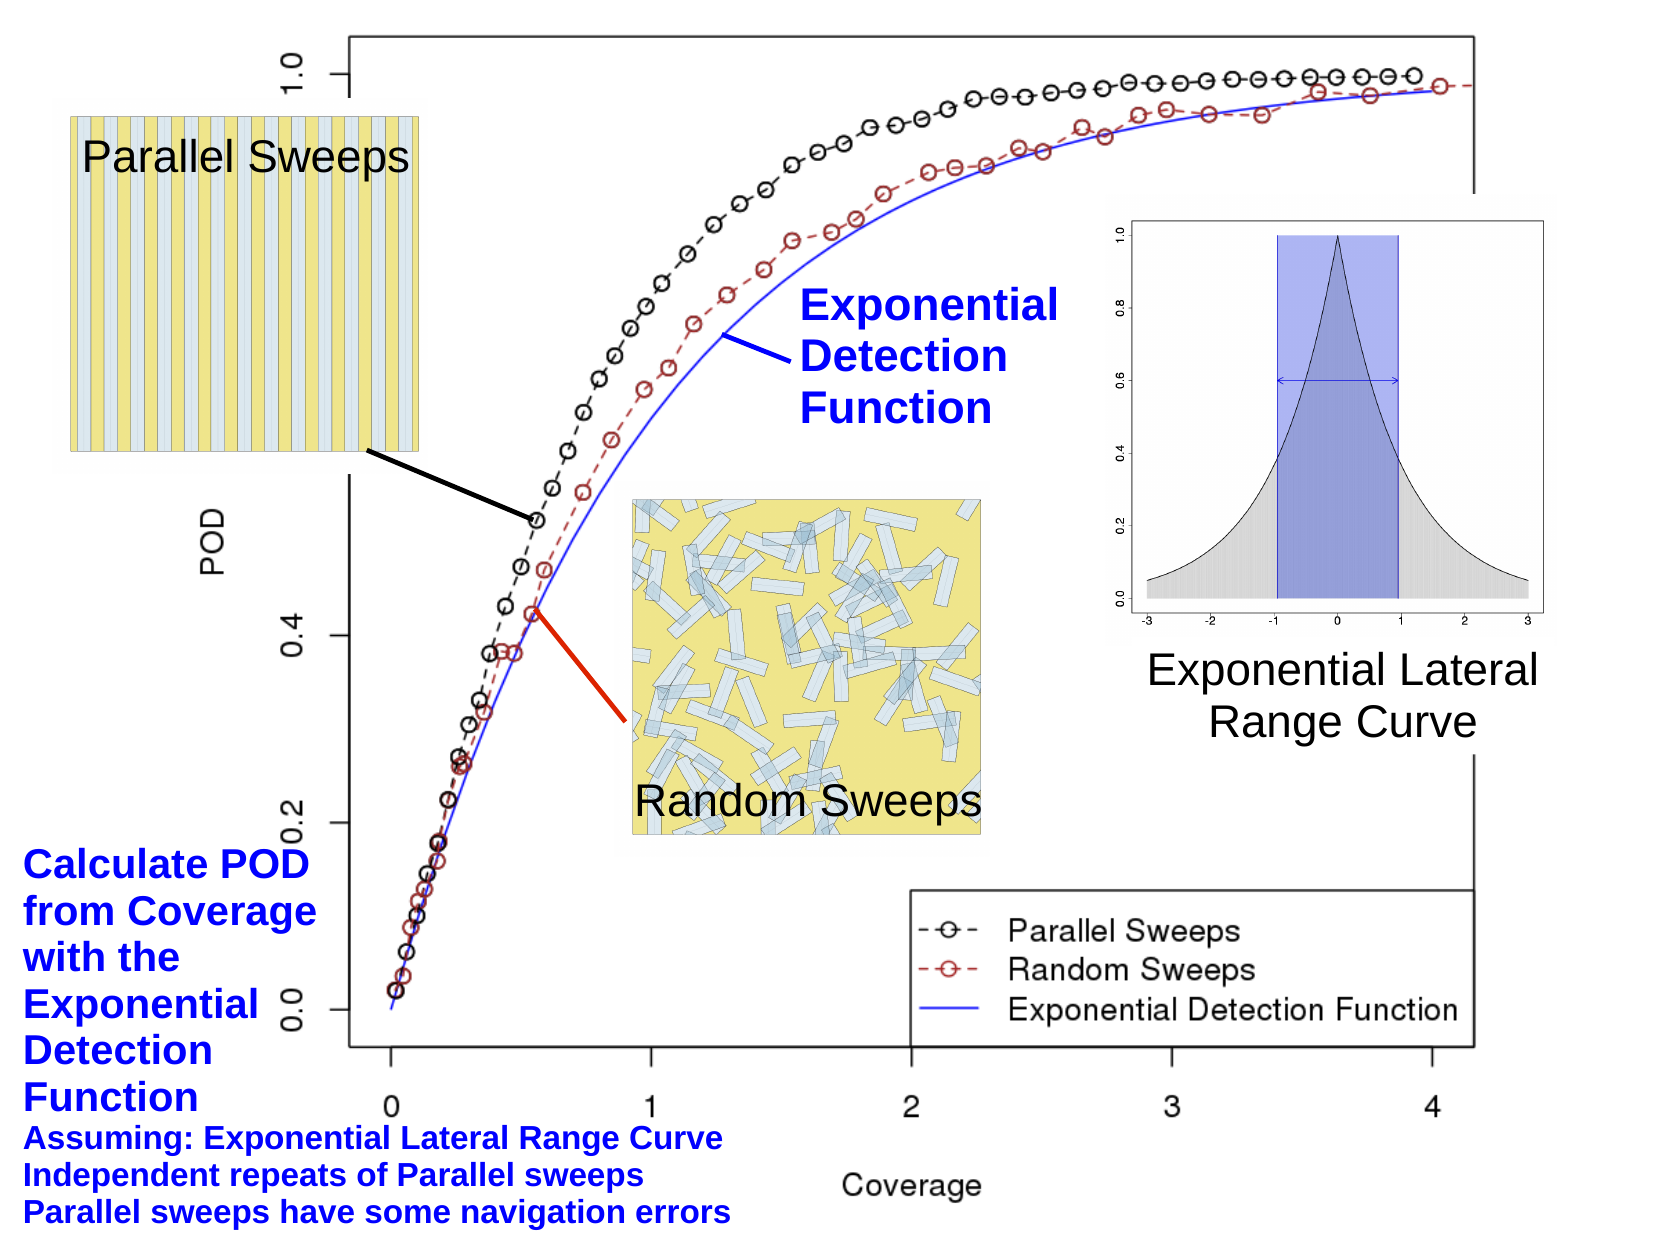

Parallel Sweeps
Exponential
Detection
Function
Exponential Lateral
Range Curve
Random Sweeps
Calculate POD
from Coverage
with the
Exponential
Detection
Function
Assuming: Exponential Lateral Range Curve
Independent repeats of Parallel sweeps
Parallel sweeps have some navigation errors